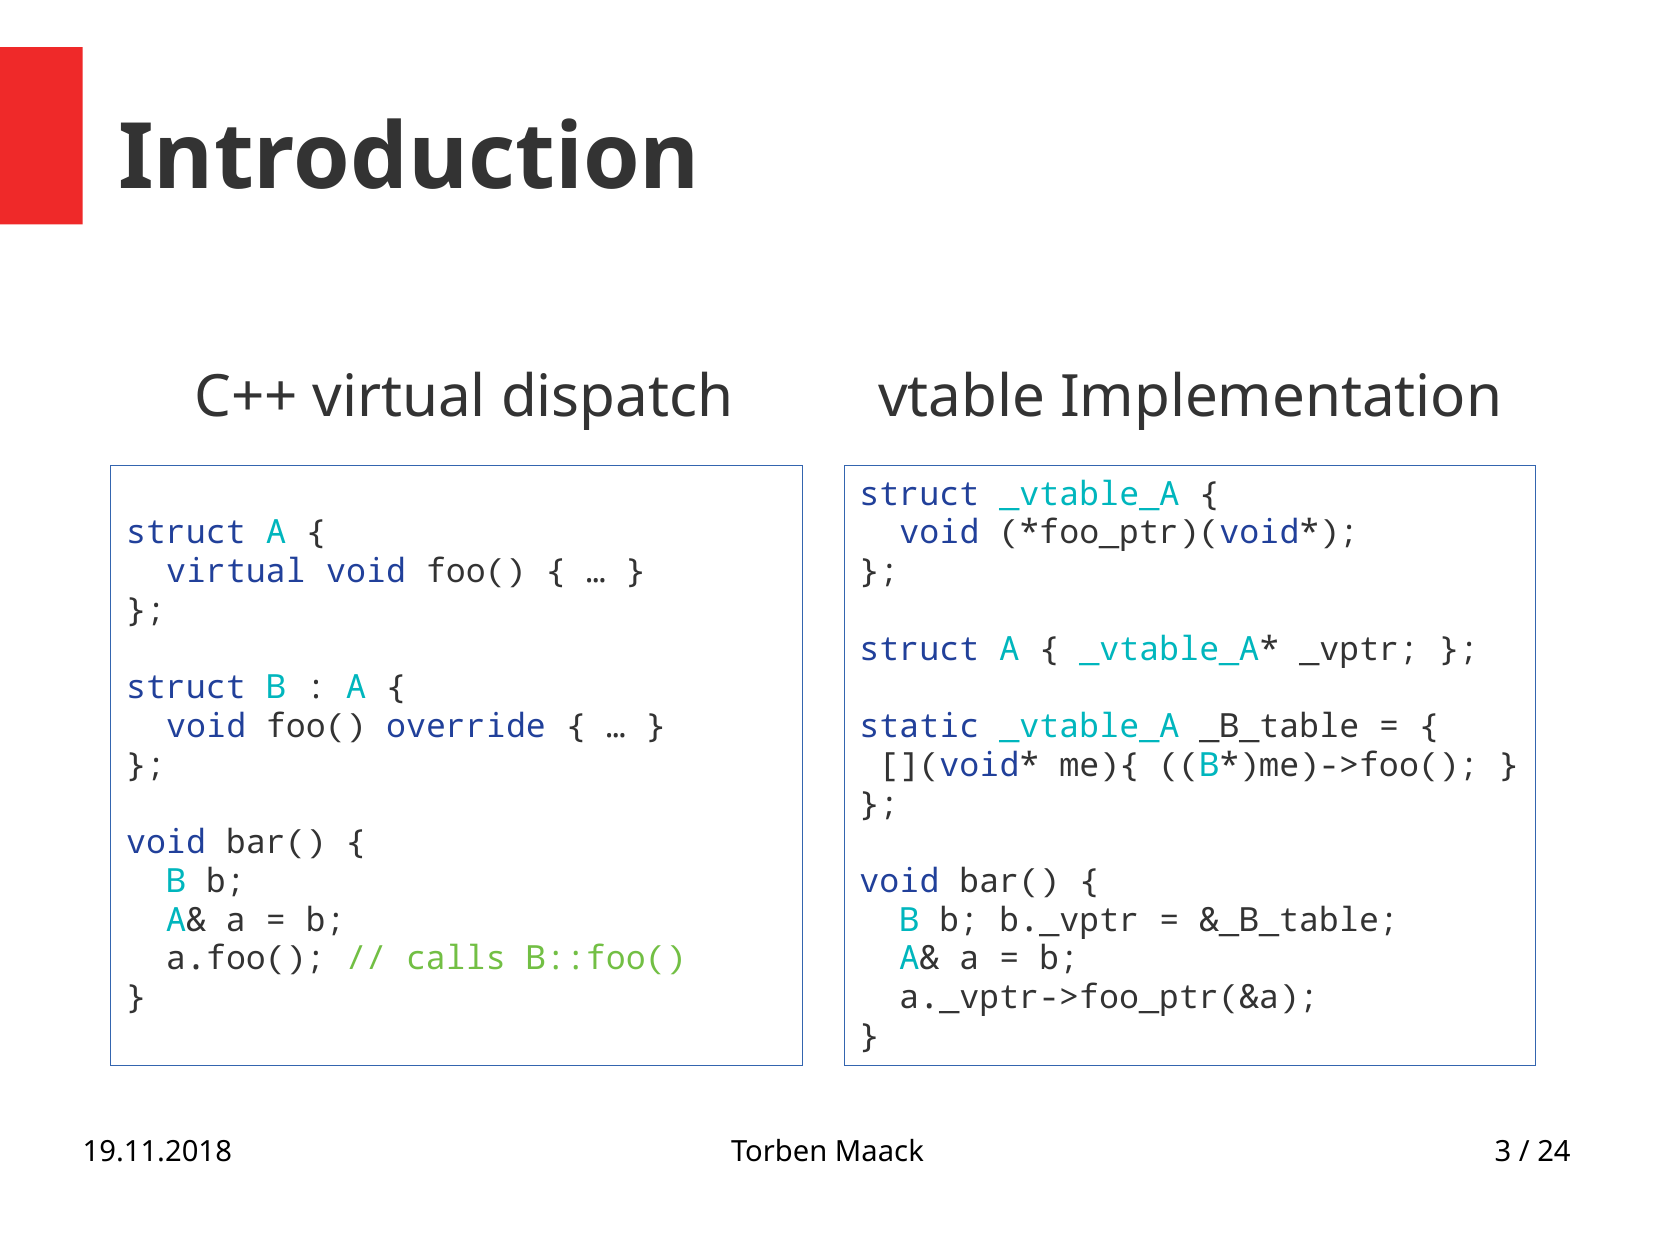

# Introduction
C++ virtual dispatch
vtable Implementation
struct A {
 virtual void foo() { … }
};
struct B : A {
 void foo() override { … }
};
void bar() {
 B b;
 A& a = b;
 a.foo(); // calls B::foo()
}
struct _vtable_A {
 void (*foo_ptr)(void*);
};
struct A { _vtable_A* _vptr; };
static _vtable_A _B_table = {
 [](void* me){ ((B*)me)->foo(); }
};
void bar() {
 B b; b._vptr = &_B_table;
 A& a = b;
 a._vptr->foo_ptr(&a);
}
19.11.2018
Torben Maack
3